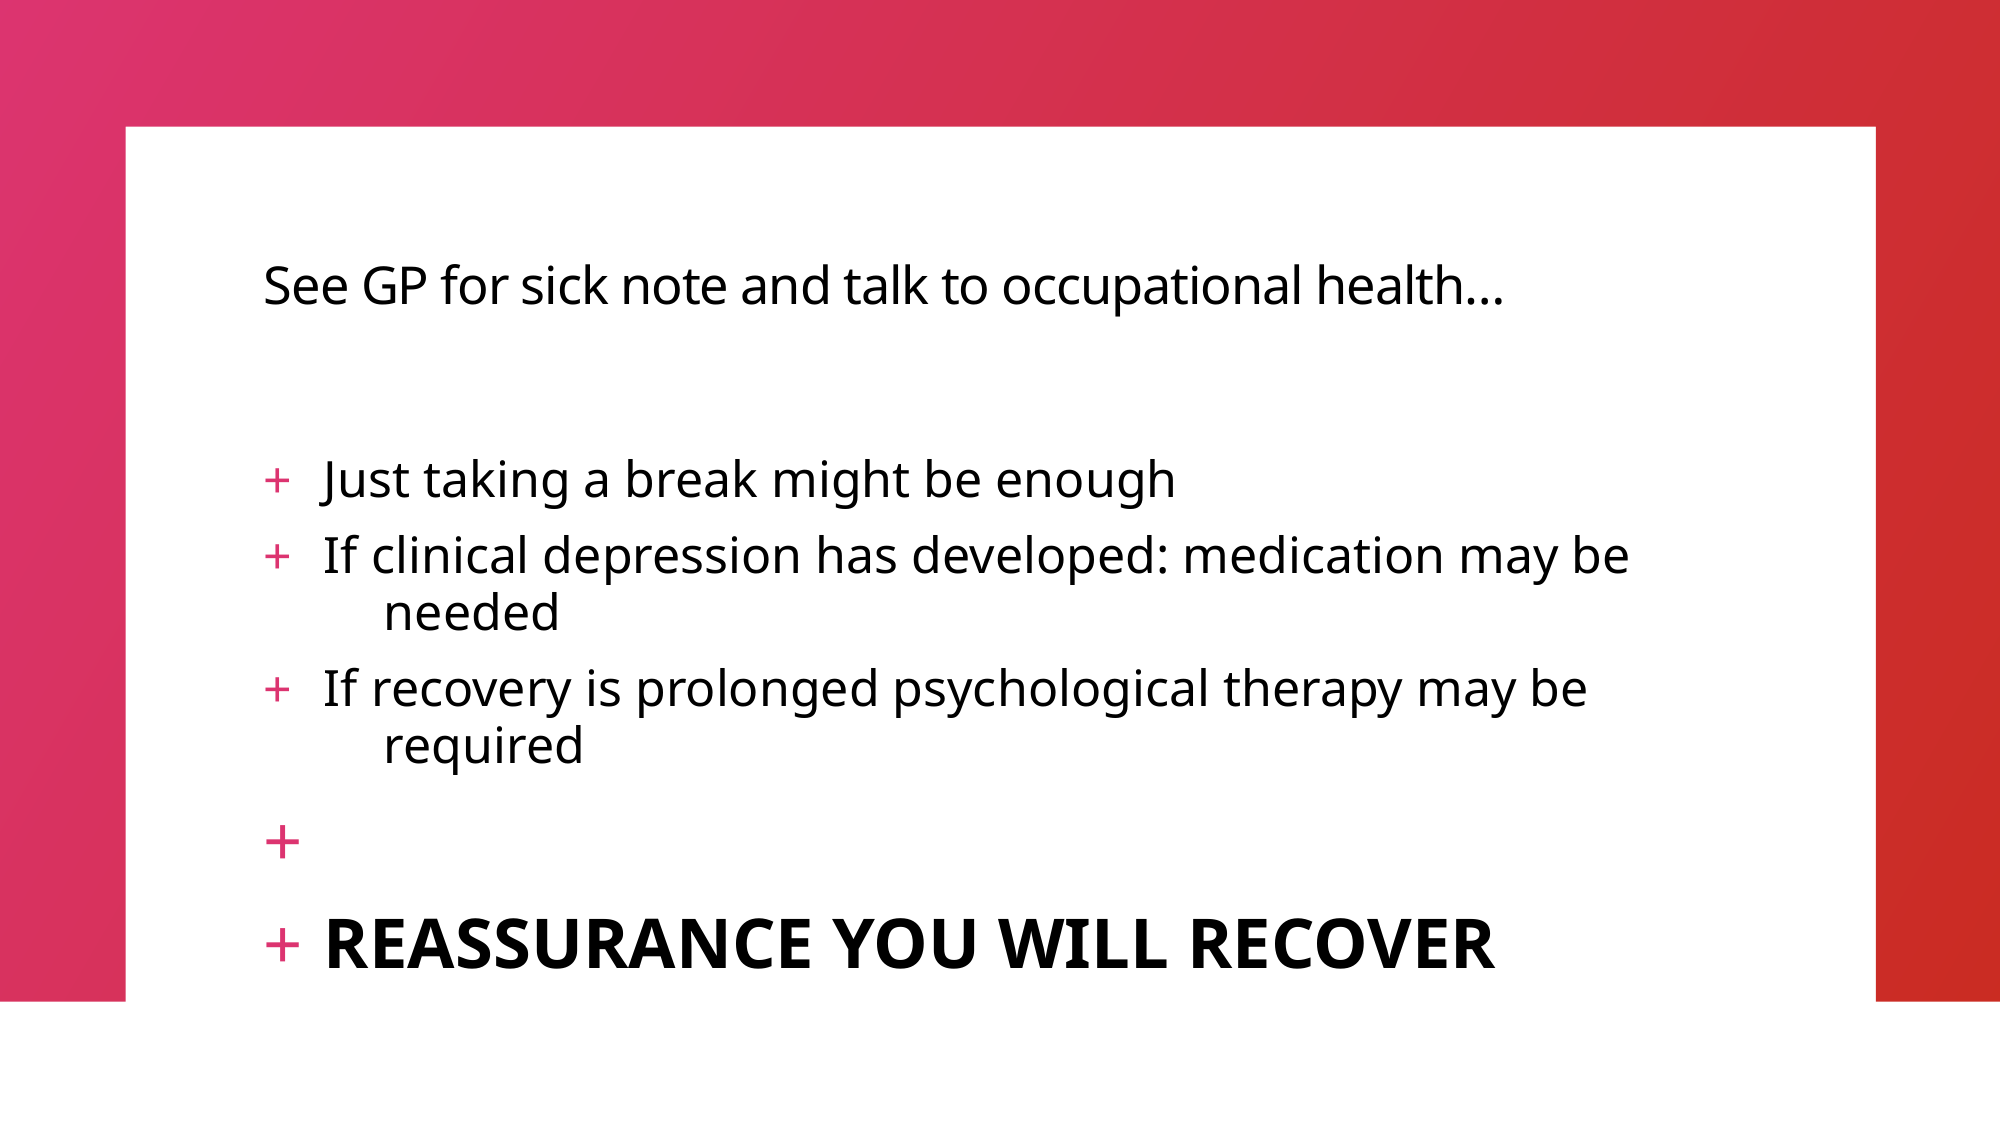

# See GP for sick note and talk to occupational health…
Just taking a break might be enough
If clinical depression has developed: medication may be needed
If recovery is prolonged psychological therapy may be required
REASSURANCE YOU WILL RECOVER